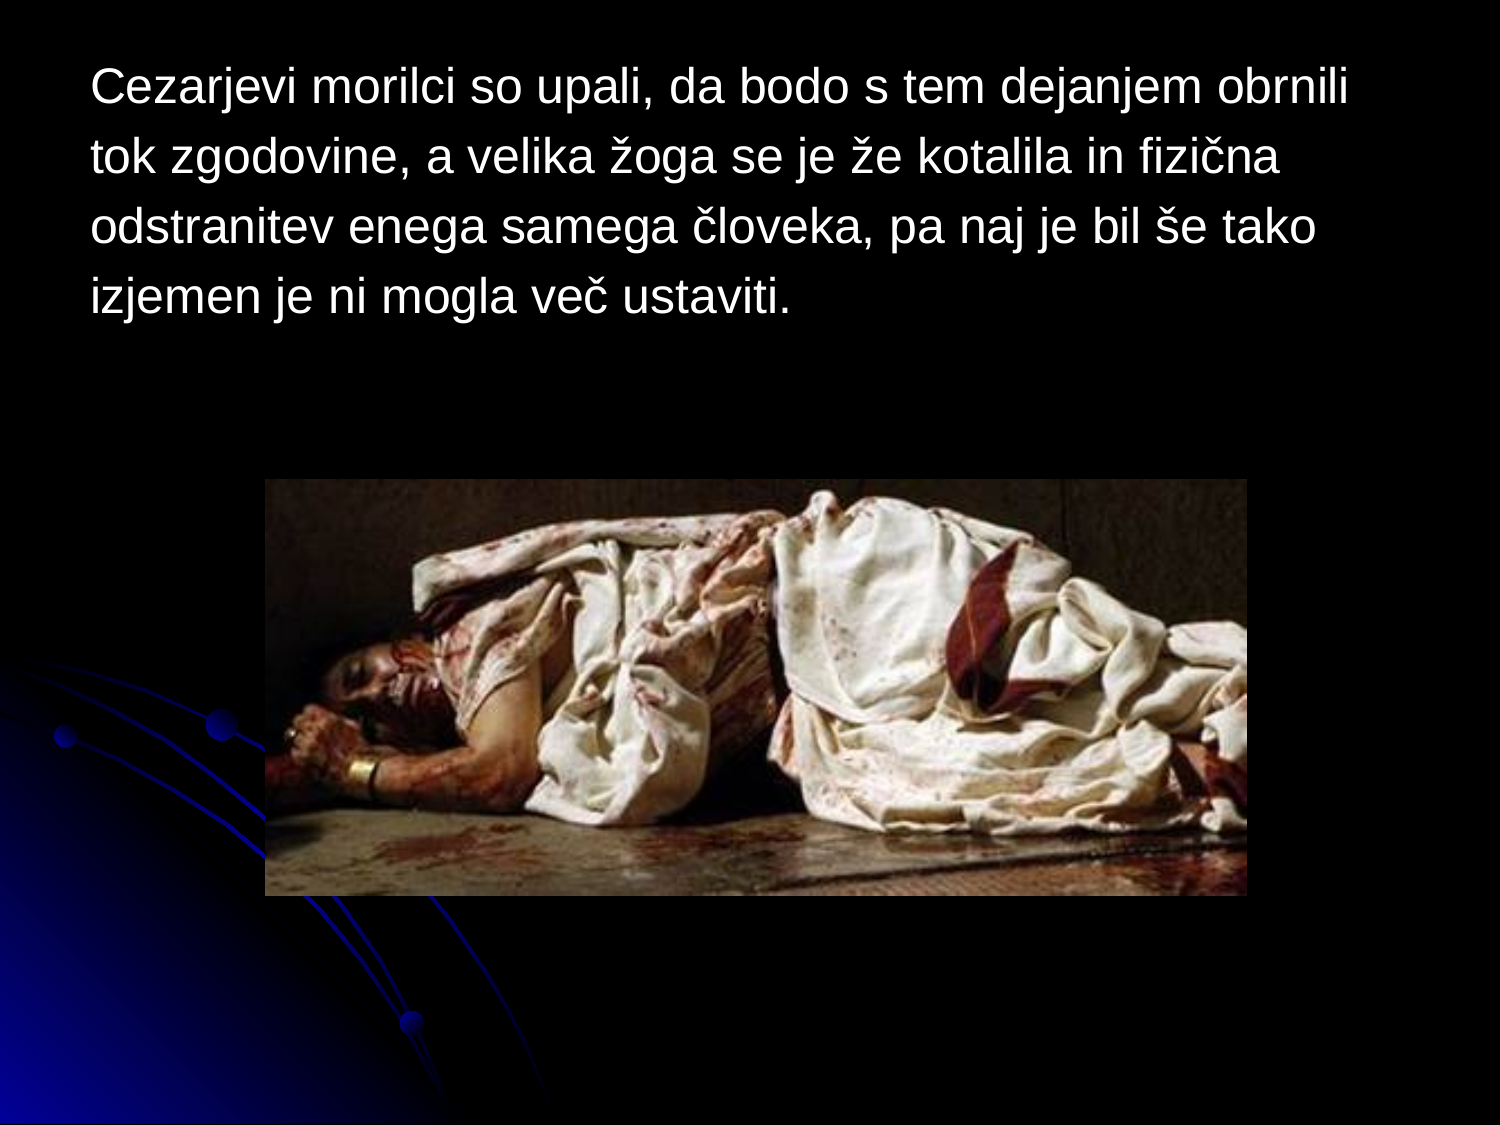

# Cezarjevi morilci so upali, da bodo s tem dejanjem obrnili
tok zgodovine, a velika žoga se je že kotalila in fizična
odstranitev enega samega človeka, pa naj je bil še tako
izjemen je ni mogla več ustaviti.